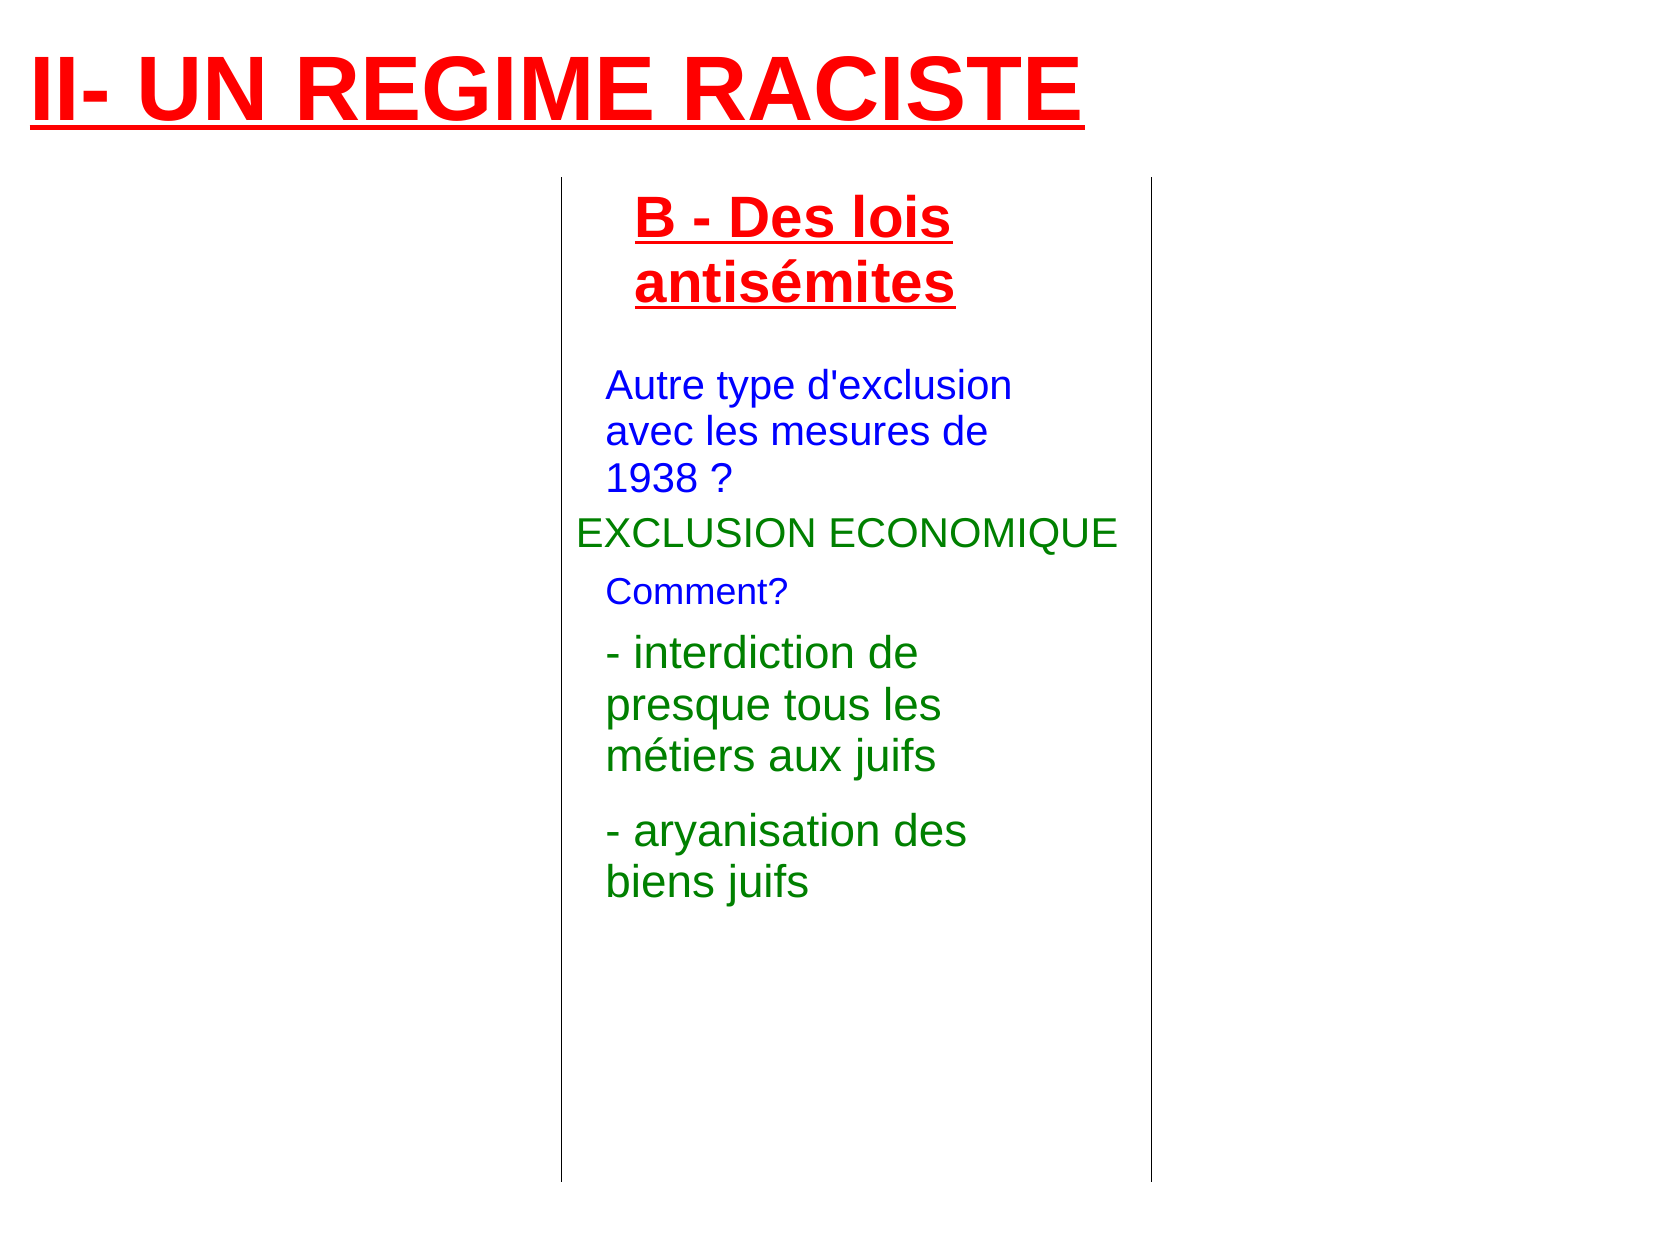

# II- UN REGIME RACISTE
B - Des lois antisémites
Autre type d'exclusion avec les mesures de 1938 ?
EXCLUSION ECONOMIQUE
Comment?
- interdiction de presque tous les métiers aux juifs
- aryanisation des biens juifs